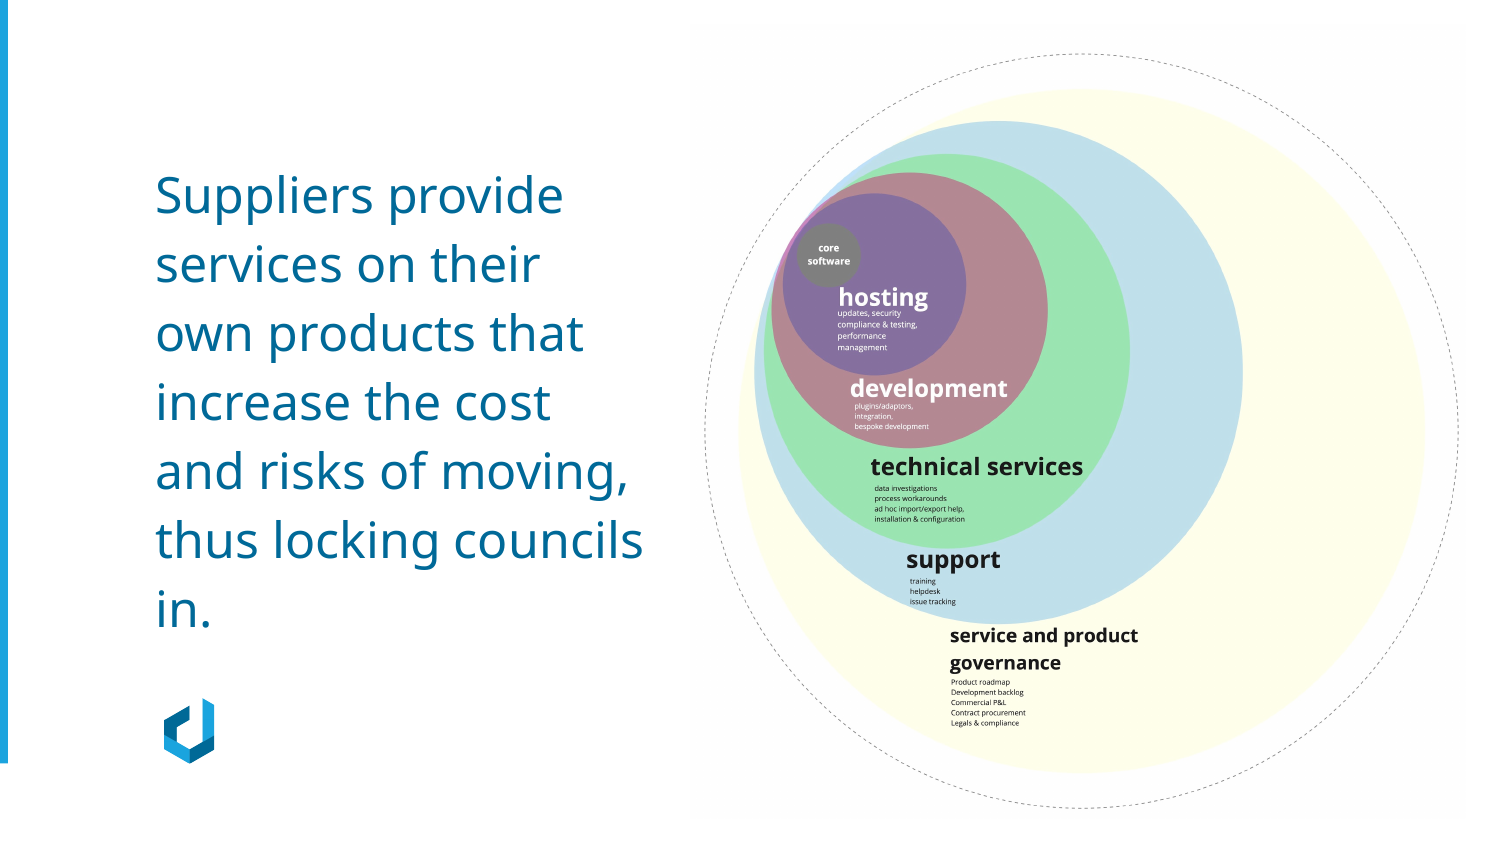

# Suppliers provide services on their own products that increase the cost and risks of moving, thus locking councils in.